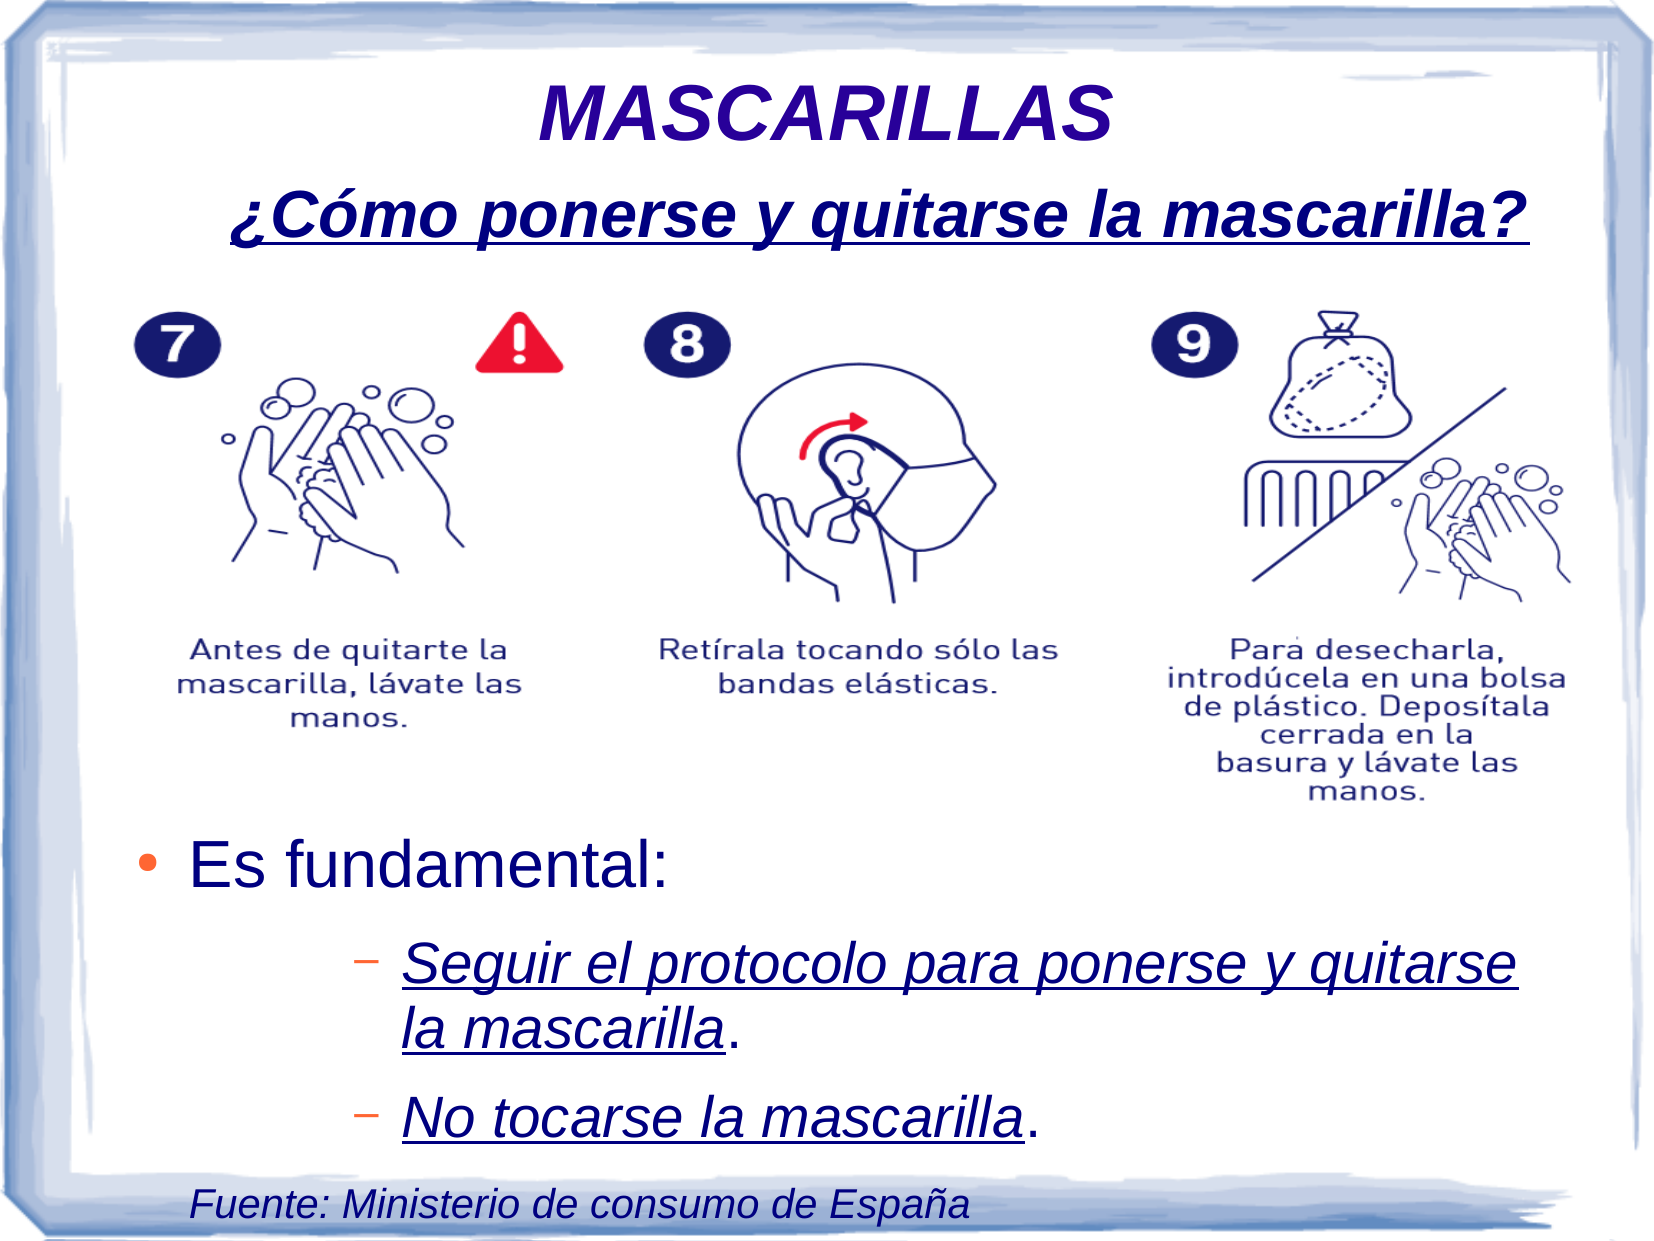

# MASCARILLAS
¿Cómo ponerse y quitarse la mascarilla?
Es fundamental:
Seguir el protocolo para ponerse y quitarse la mascarilla.
No tocarse la mascarilla.
Fuente: Ministerio de consumo de España